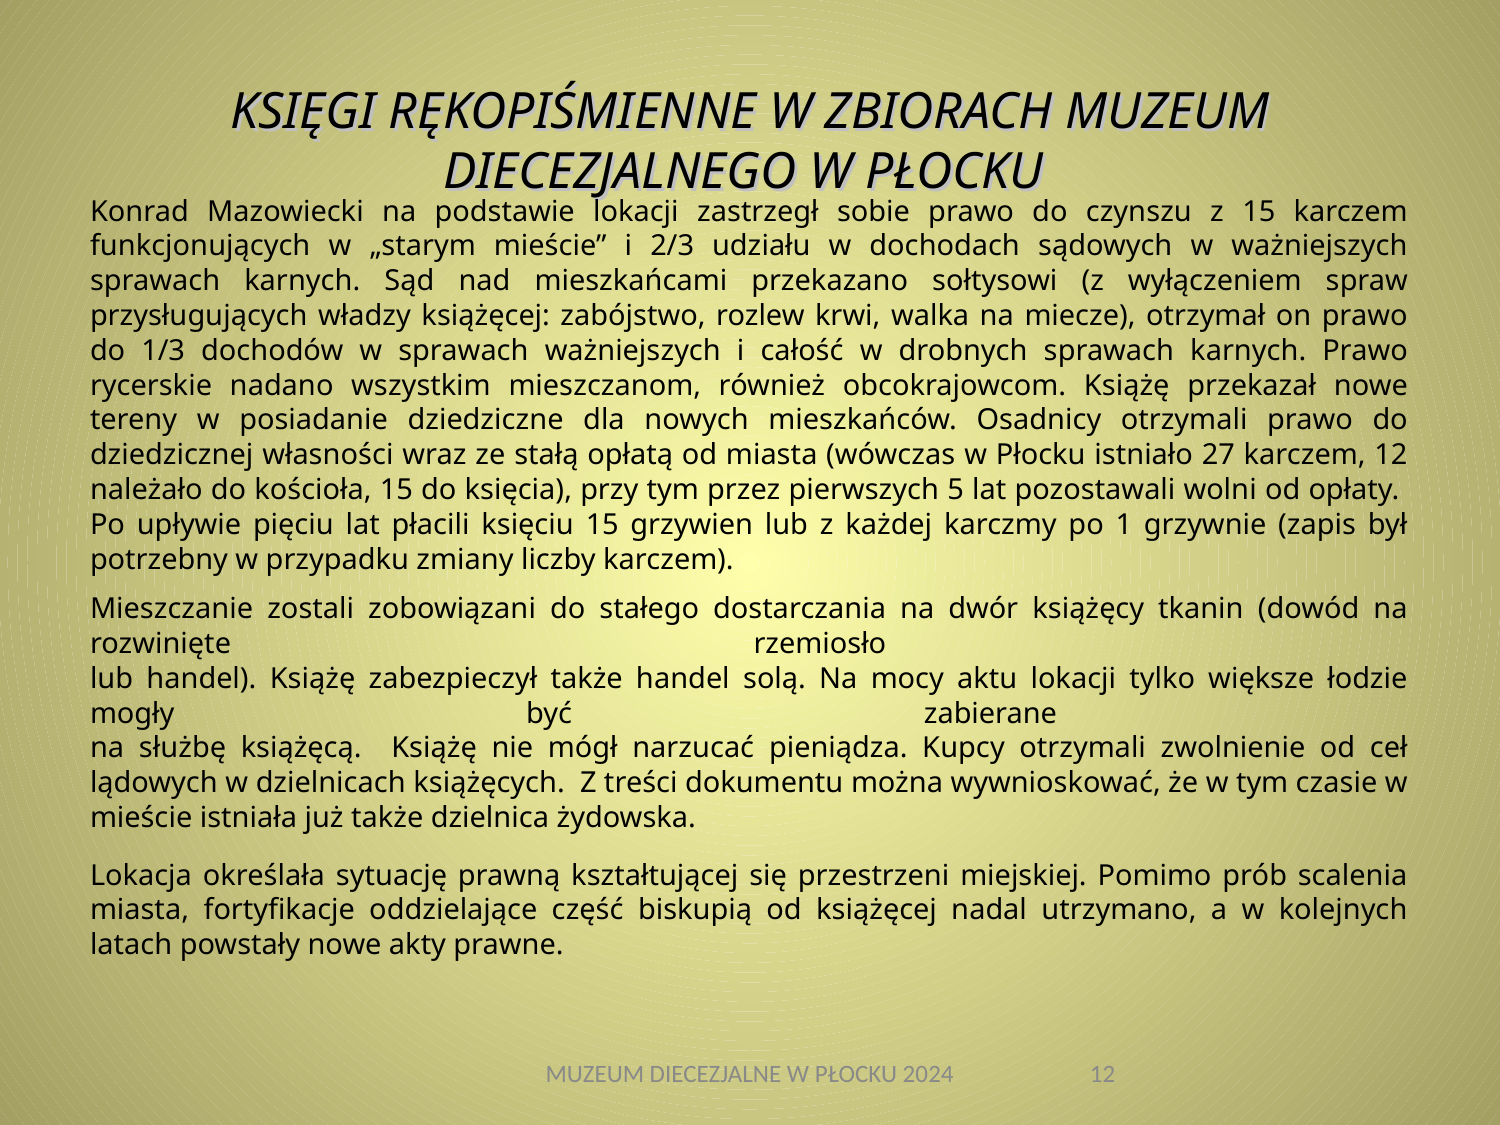

# KSIĘGI RĘKOPIŚMIENNE W ZBIORACH MUZEUM DIECEZJALNEGO W PŁOCKU
Konrad Mazowiecki na podstawie lokacji zastrzegł sobie prawo do czynszu z 15 karczem funkcjonujących w „starym mieście” i 2/3 udziału w dochodach sądowych w ważniejszych sprawach karnych. Sąd nad mieszkańcami przekazano sołtysowi (z wyłączeniem spraw przysługujących władzy książęcej: zabójstwo, rozlew krwi, walka na miecze), otrzymał on prawo do 1/3 dochodów w sprawach ważniejszych i całość w drobnych sprawach karnych. Prawo rycerskie nadano wszystkim mieszczanom, również obcokrajowcom. Książę przekazał nowe tereny w posiadanie dziedziczne dla nowych mieszkańców. Osadnicy otrzymali prawo do dziedzicznej własności wraz ze stałą opłatą od miasta (wówczas w Płocku istniało 27 karczem, 12 należało do kościoła, 15 do księcia), przy tym przez pierwszych 5 lat pozostawali wolni od opłaty.
Po upływie pięciu lat płacili księciu 15 grzywien lub z każdej karczmy po 1 grzywnie (zapis był potrzebny w przypadku zmiany liczby karczem).
Mieszczanie zostali zobowiązani do stałego dostarczania na dwór książęcy tkanin (dowód na rozwinięte rzemiosło
lub handel). Książę zabezpieczył także handel solą. Na mocy aktu lokacji tylko większe łodzie mogły być zabierane
na służbę książęcą. Książę nie mógł narzucać pieniądza. Kupcy otrzymali zwolnienie od ceł lądowych w dzielnicach książęcych. Z treści dokumentu można wywnioskować, że w tym czasie w mieście istniała już także dzielnica żydowska.
Lokacja określała sytuację prawną kształtującej się przestrzeni miejskiej. Pomimo prób scalenia miasta, fortyfikacje oddzielające część biskupią od książęcej nadal utrzymano, a w kolejnych latach powstały nowe akty prawne.
MUZEUM DIECEZJALNE W PŁOCKU 2024